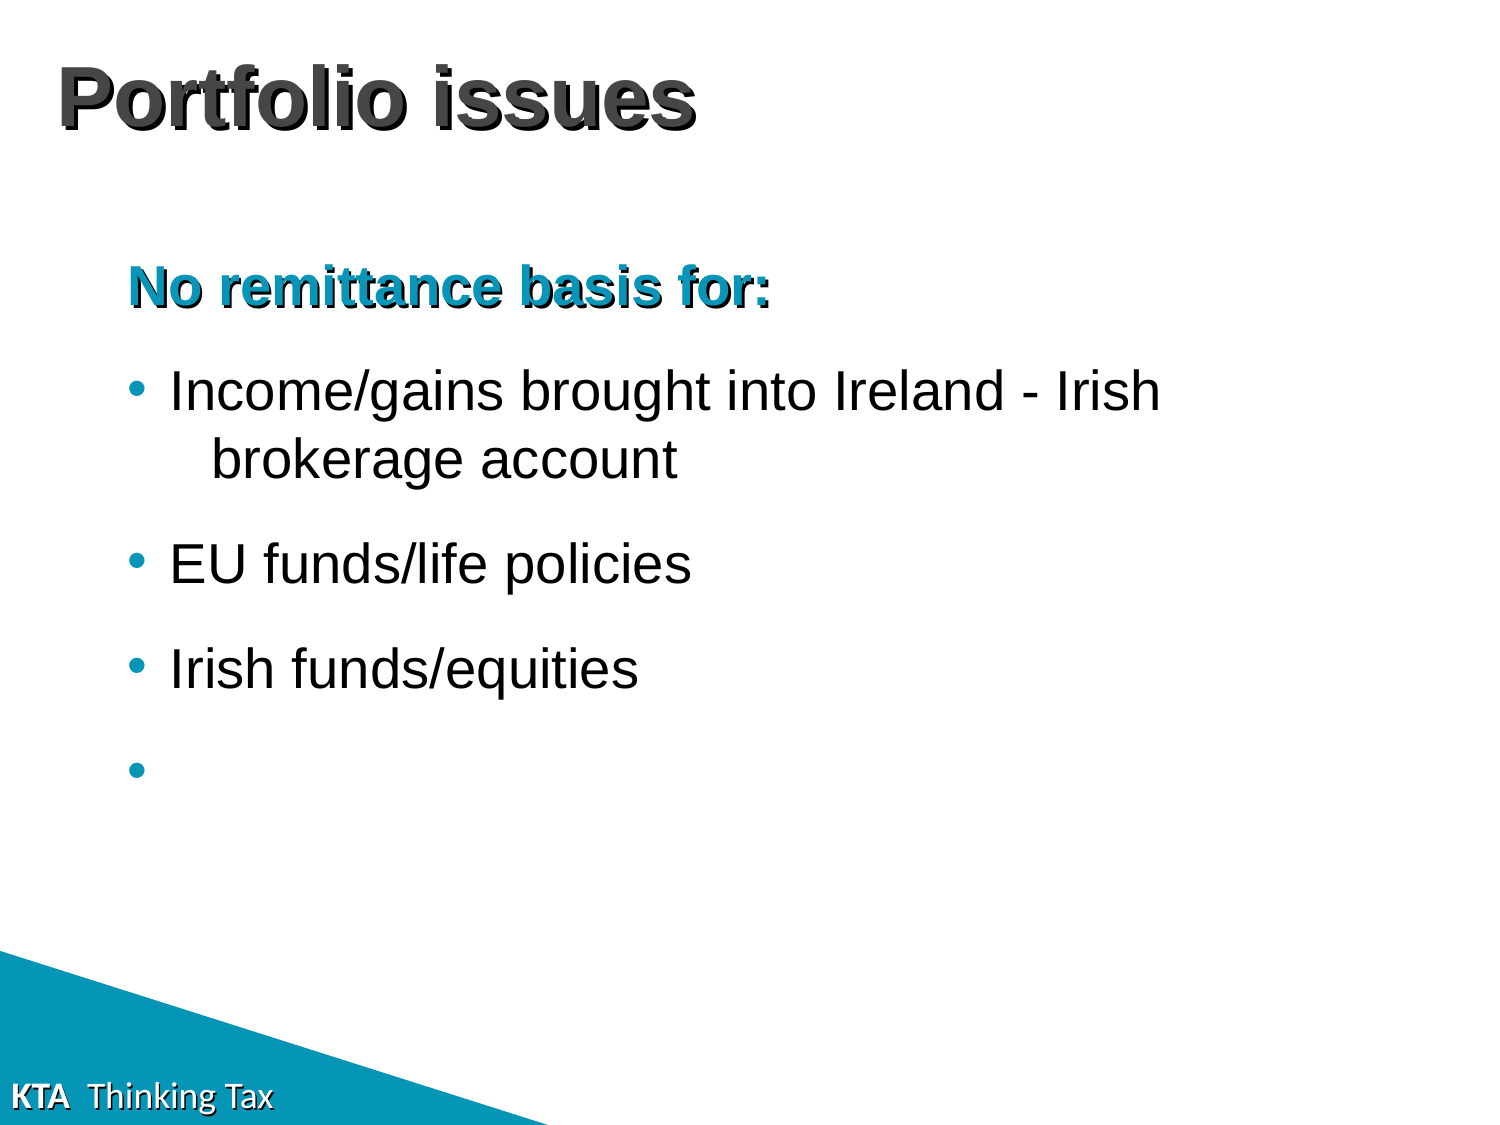

Portfolio issues
# No remittance basis for:
Income/gains brought into Ireland - Irish brokerage account
EU funds/life policies
Irish funds/equities